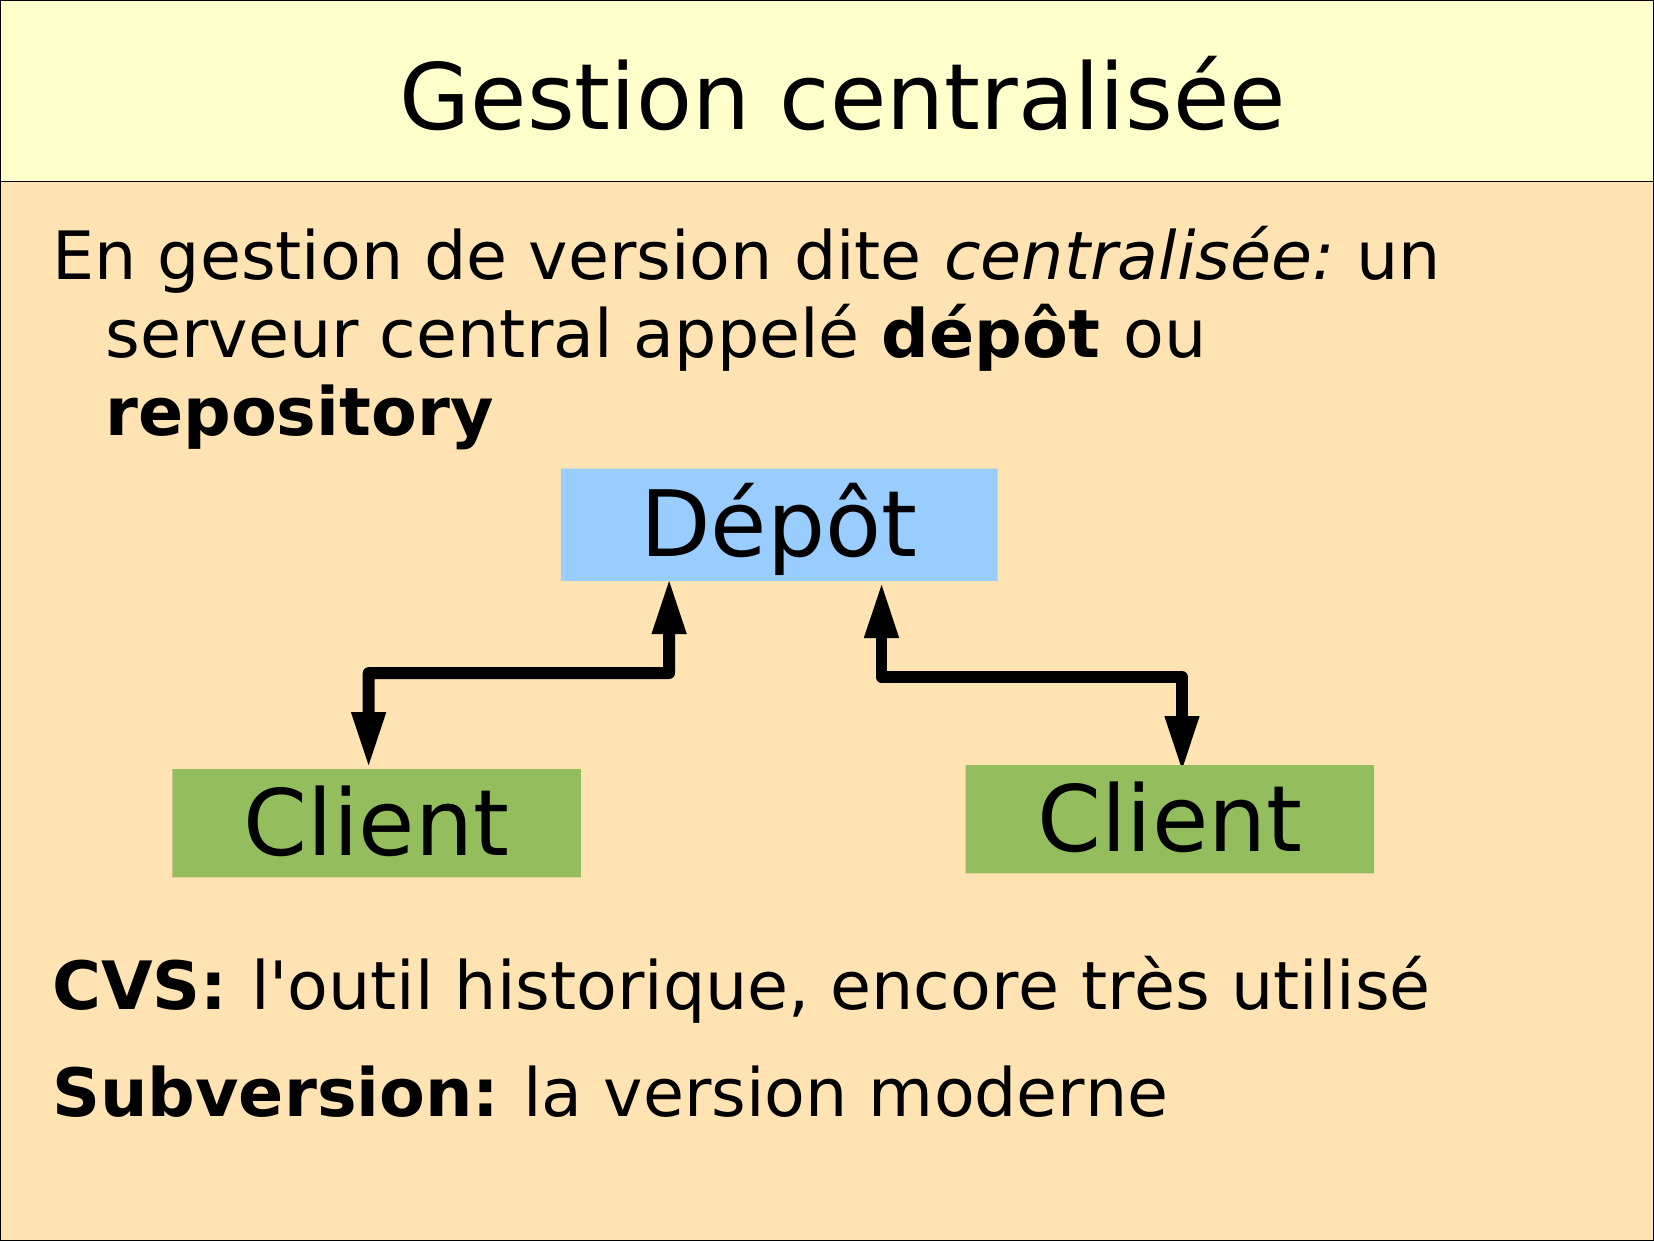

# Gestion centralisée
En gestion de version dite centralisée: un serveur central appelé dépôt ou repository
CVS: l'outil historique, encore très utilisé
Subversion: la version moderne
Dépôt
Client
Client